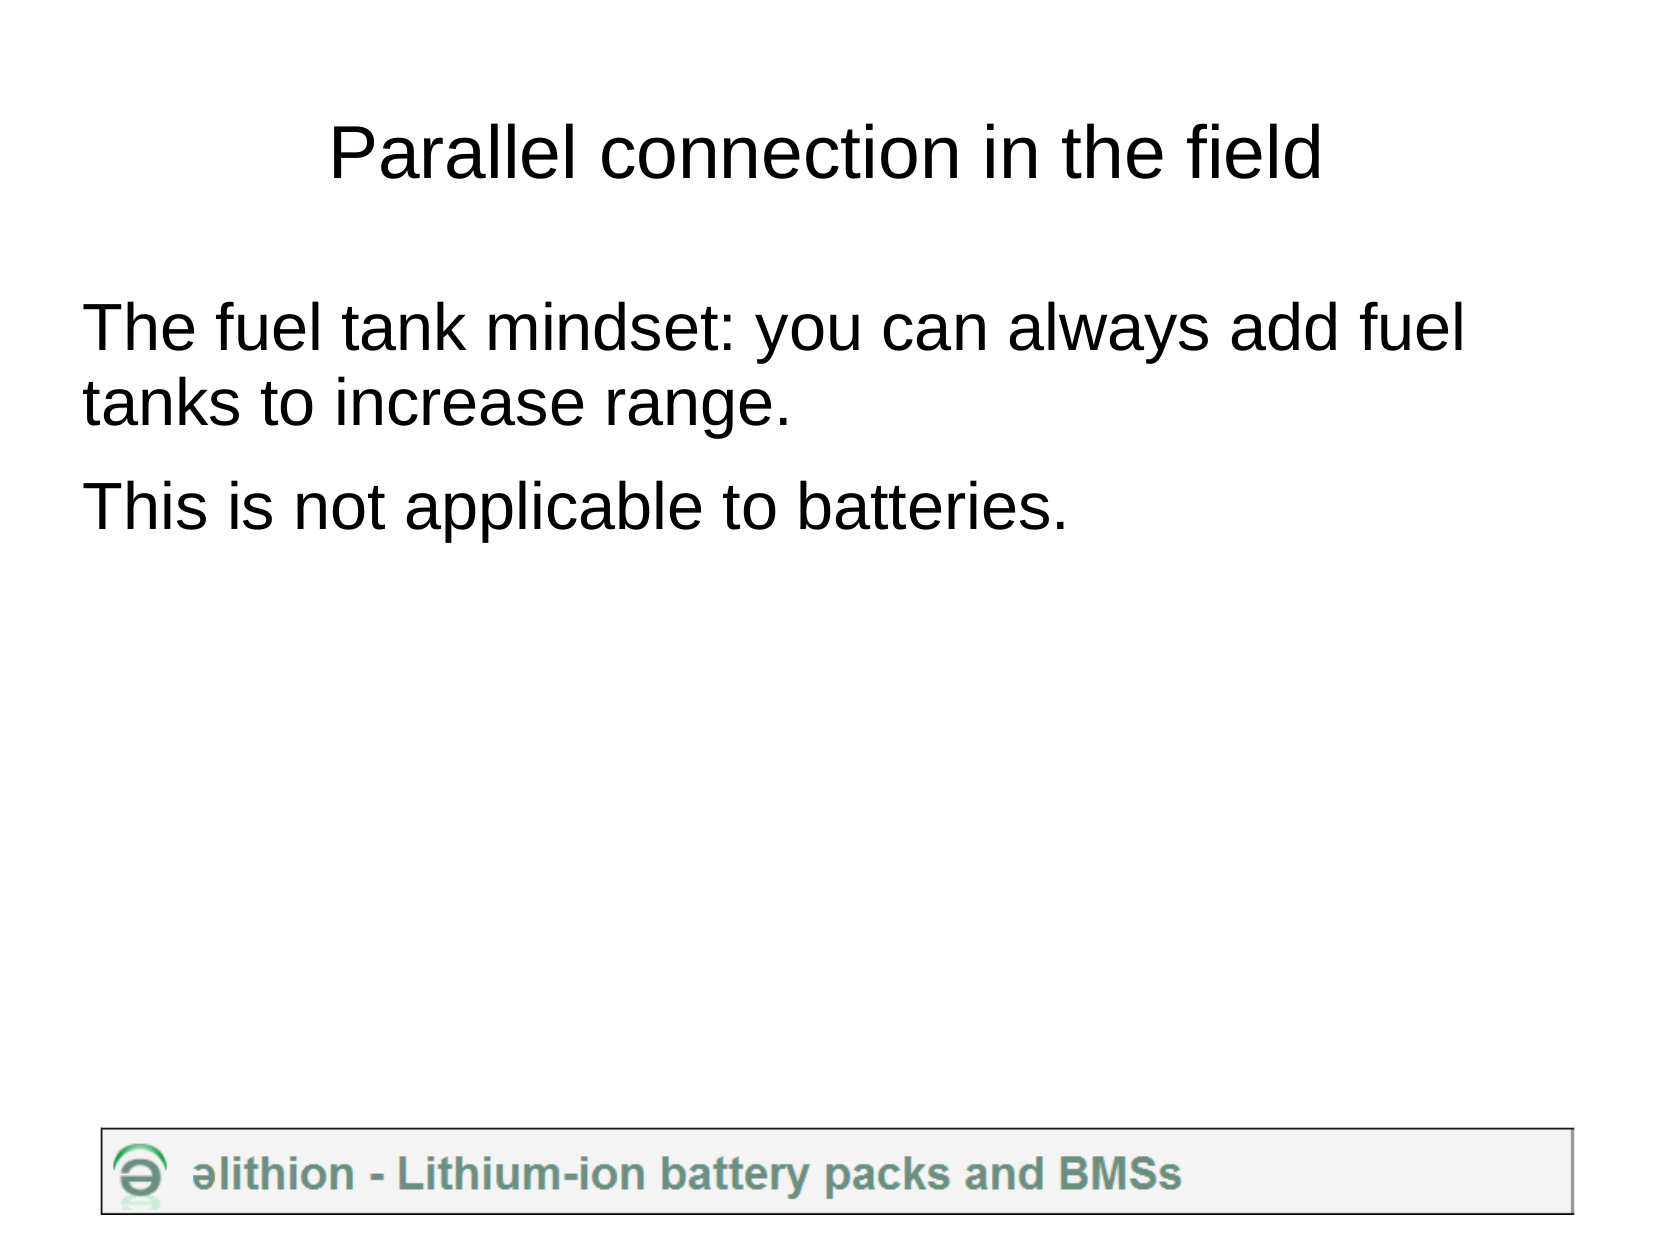

# Parallel connection in the field
The fuel tank mindset: you can always add fuel tanks to increase range.
This is not applicable to batteries.